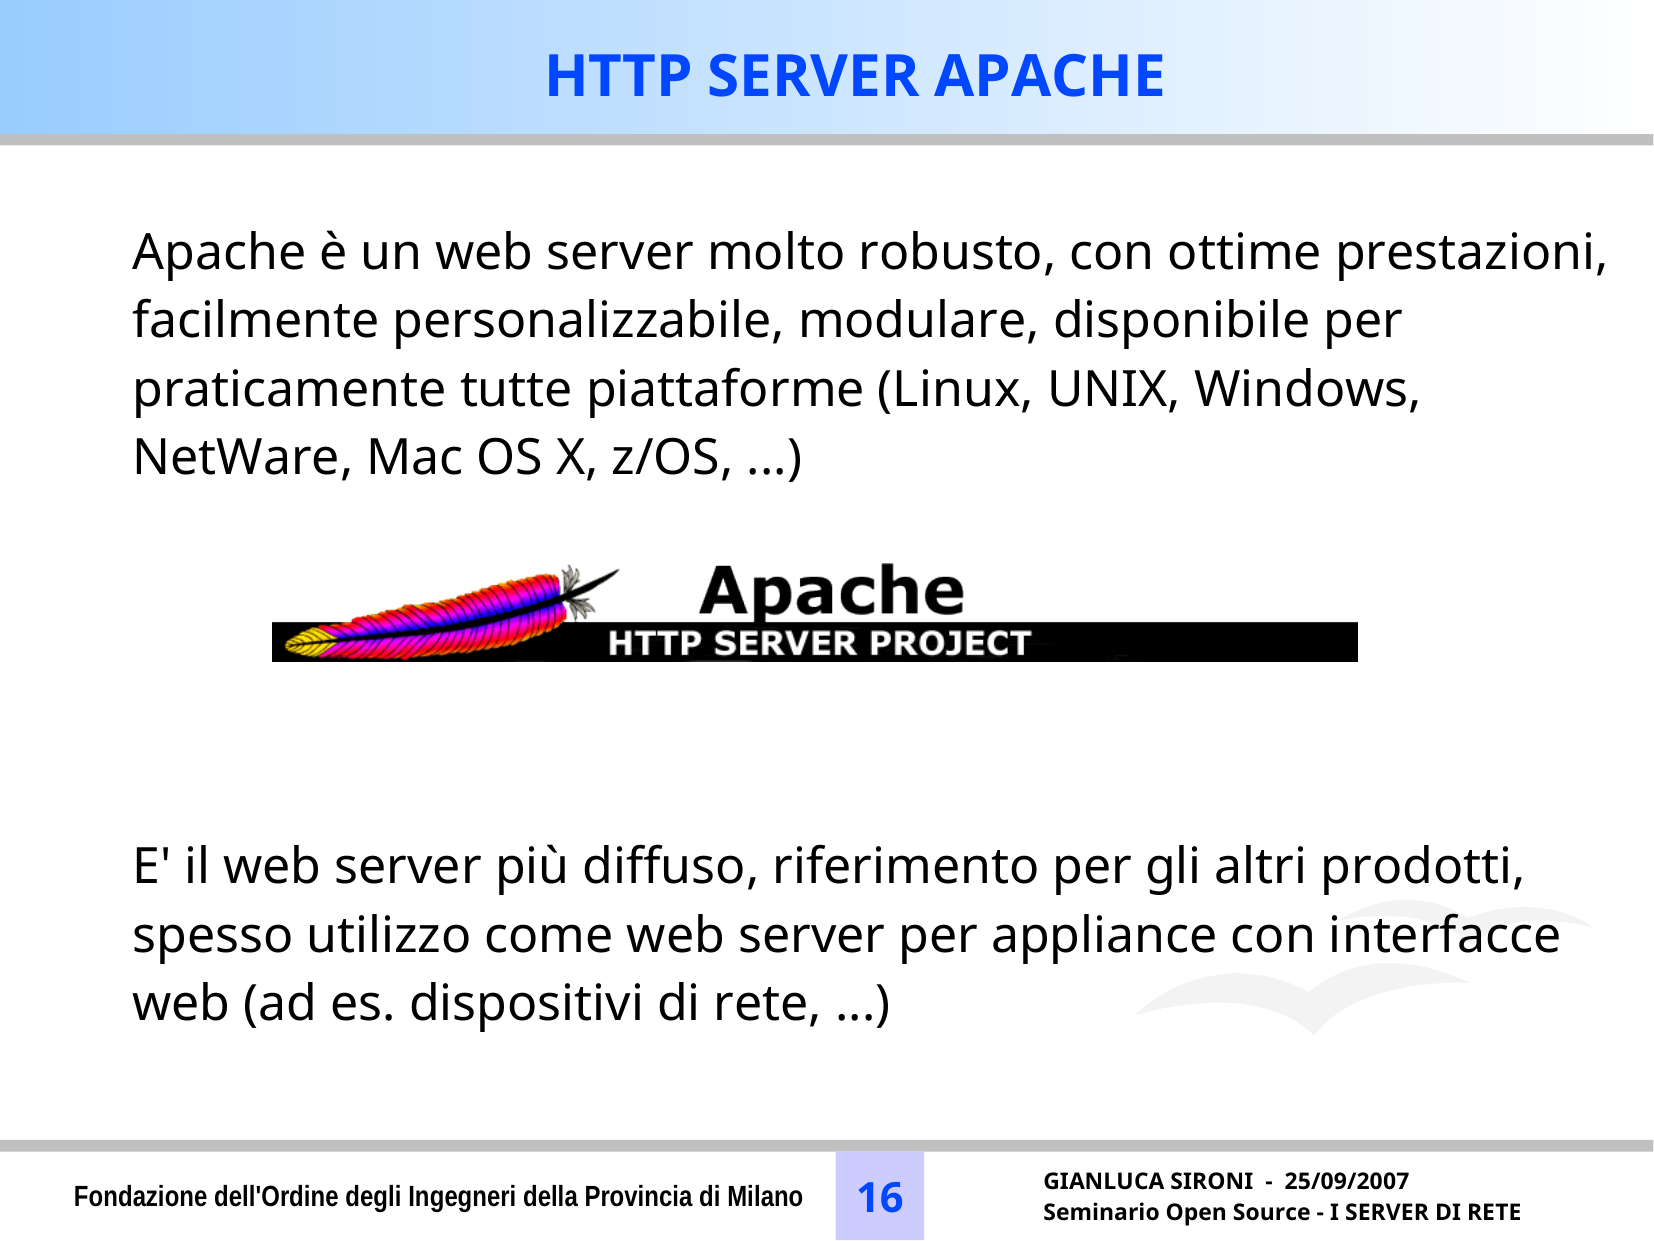

# HTTP SERVER APACHE
Apache è un web server molto robusto, con ottime prestazioni, facilmente personalizzabile, modulare, disponibile per praticamente tutte piattaforme (Linux, UNIX, Windows, NetWare, Mac OS X, z/OS, ...)
E' il web server più diffuso, riferimento per gli altri prodotti,
spesso utilizzo come web server per appliance con interfacce web (ad es. dispositivi di rete, ...)